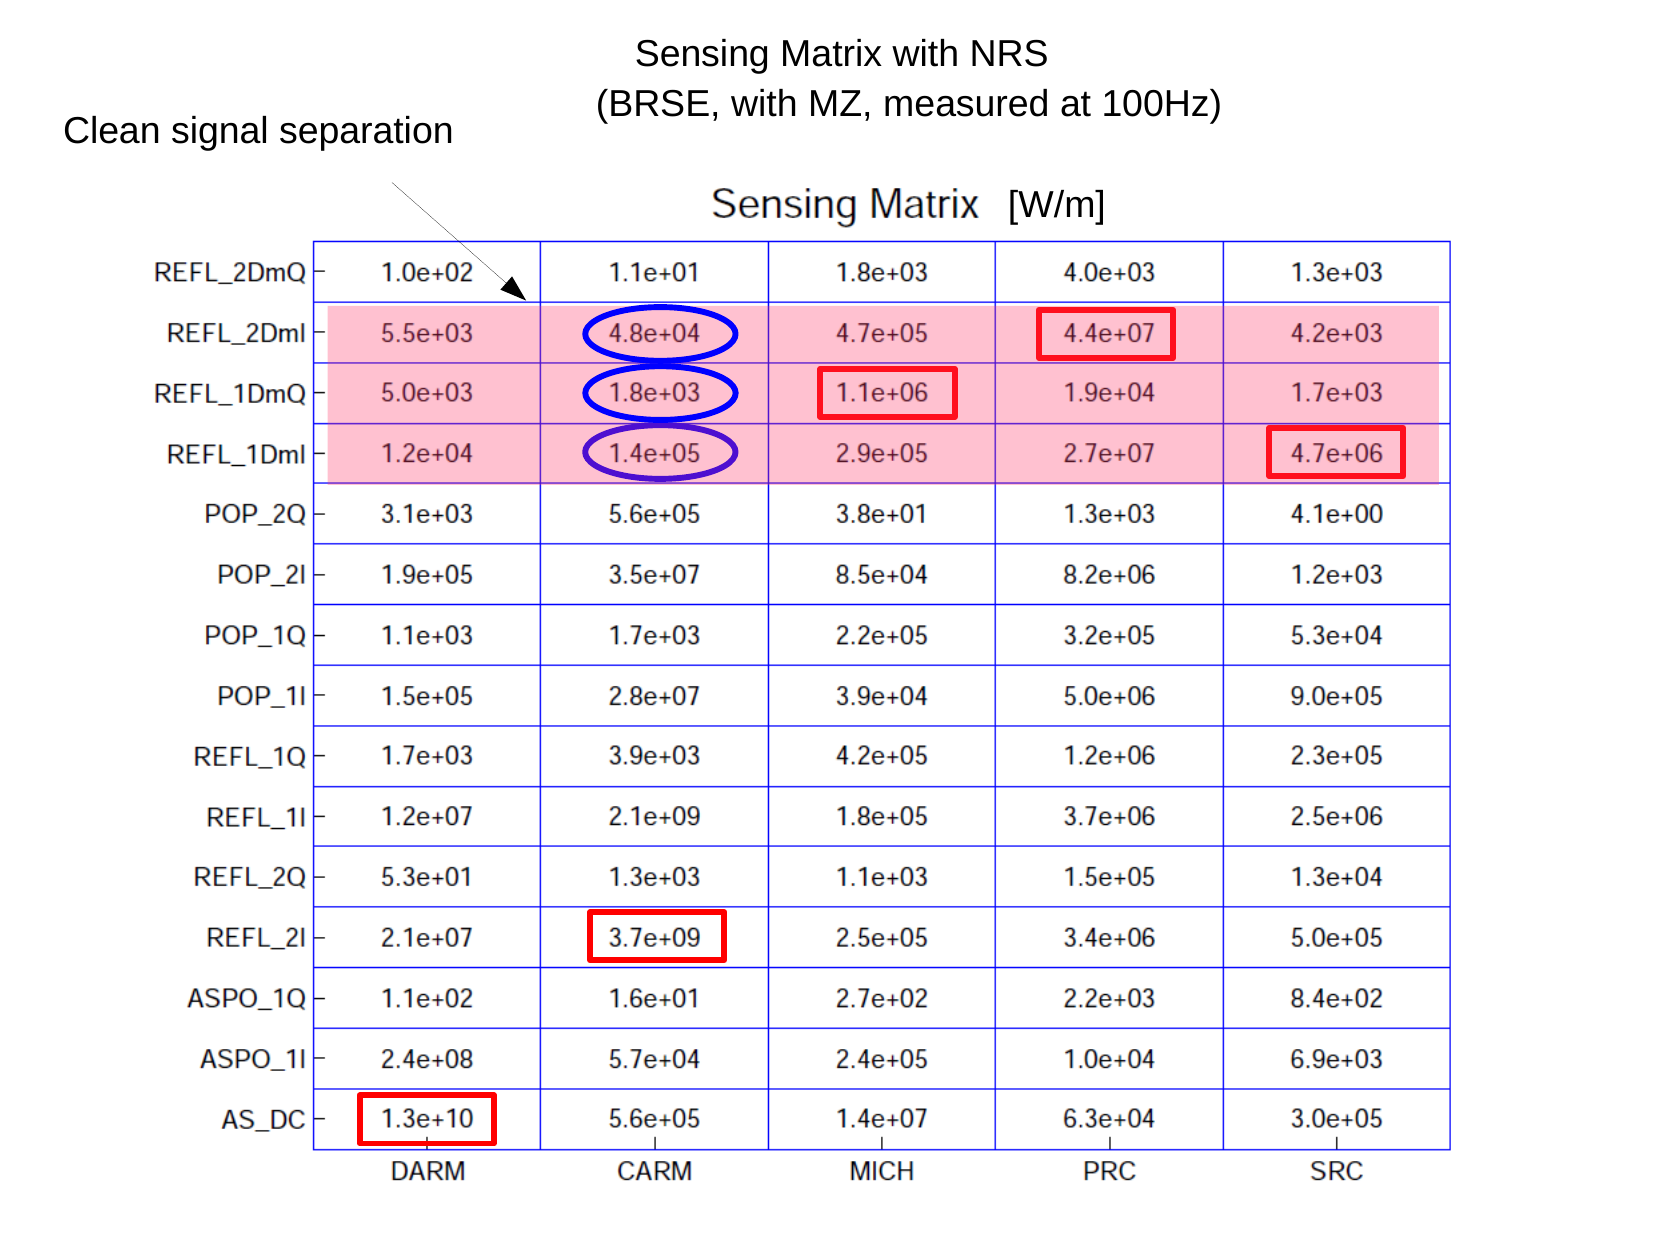

Sensing Matrix with NRS
(BRSE, with MZ, measured at 100Hz)
Clean signal separation
[W/m]